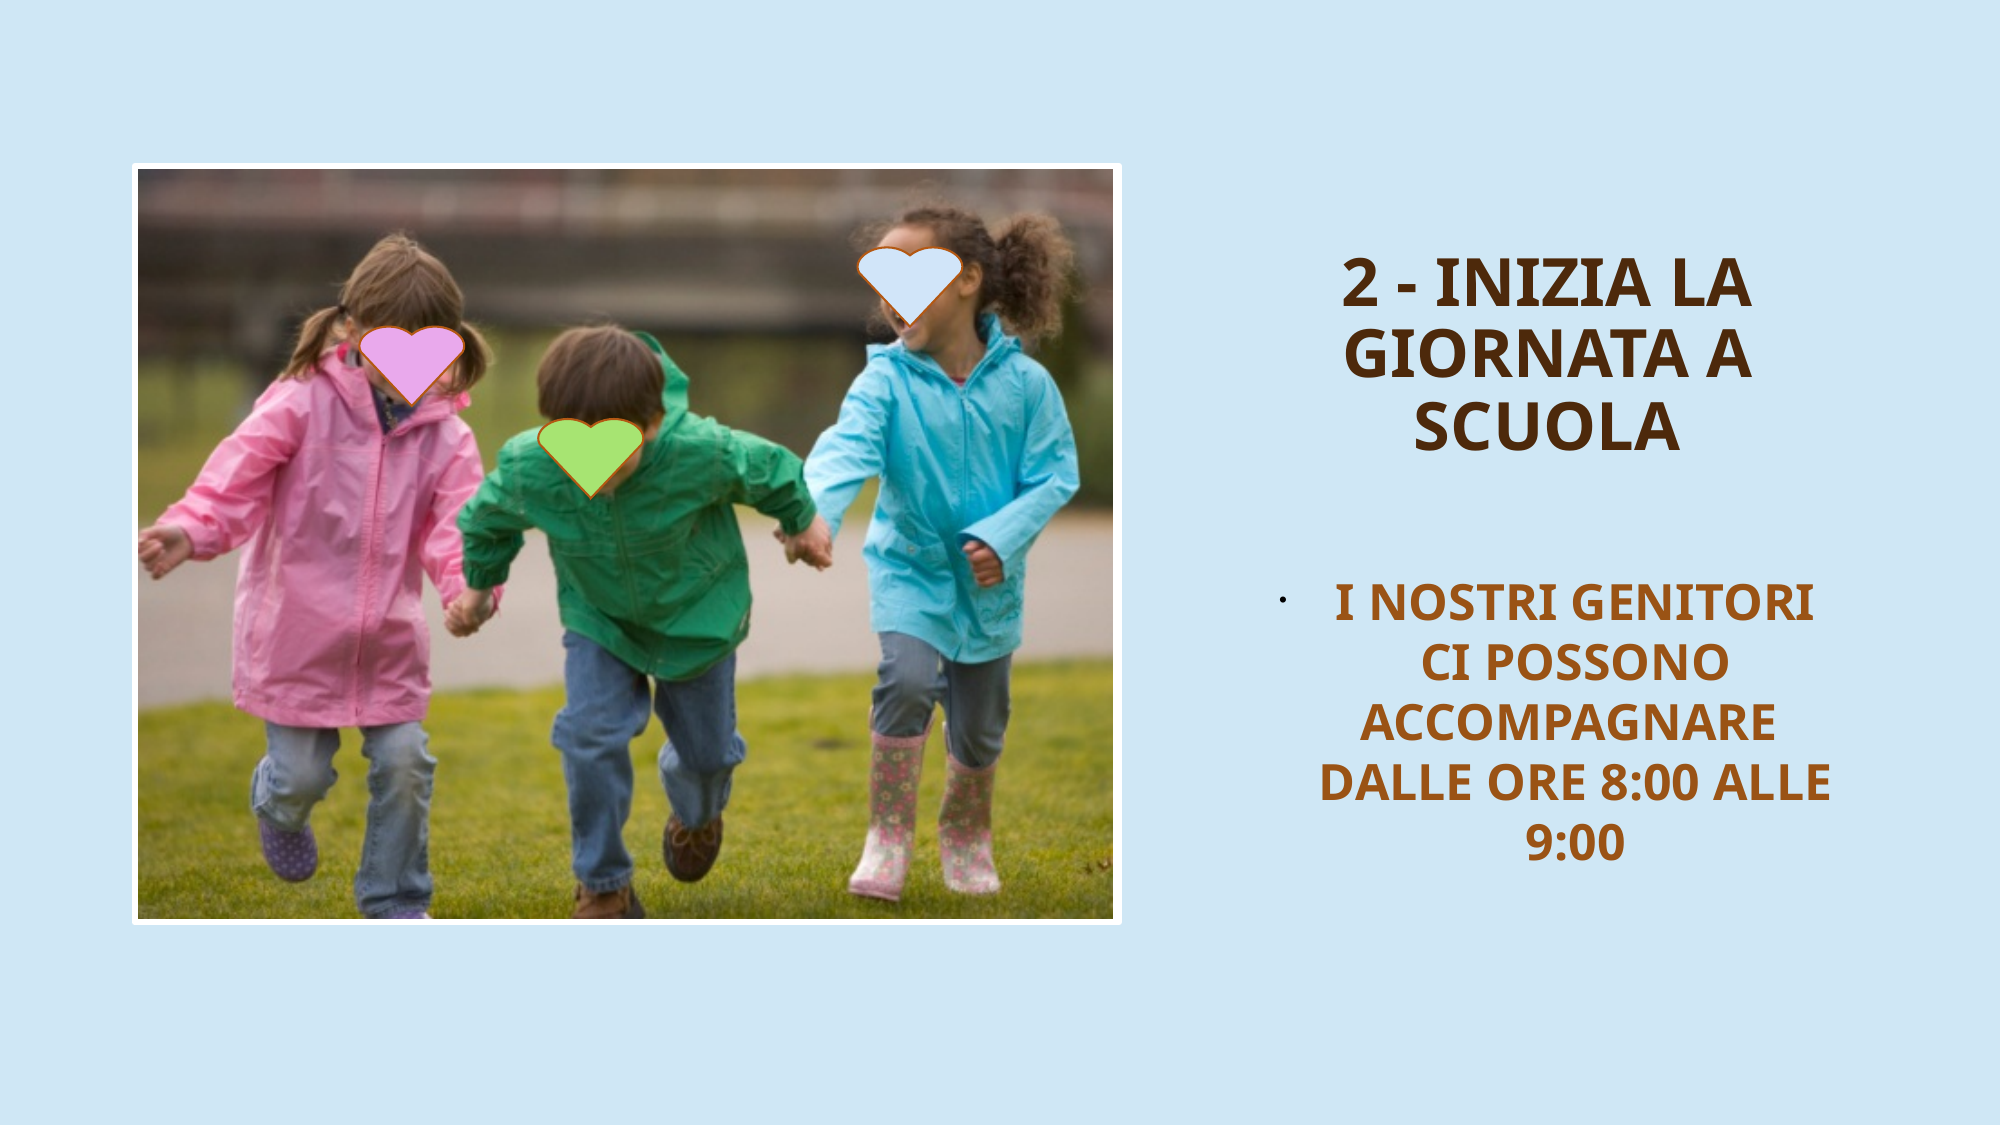

# 2 - INIZIA LA GIORNATA A SCUOLA
I NOSTRI GENITORI CI POSSONO ACCOMPAGNARE DALLE ORE 8:00 ALLE 9:00